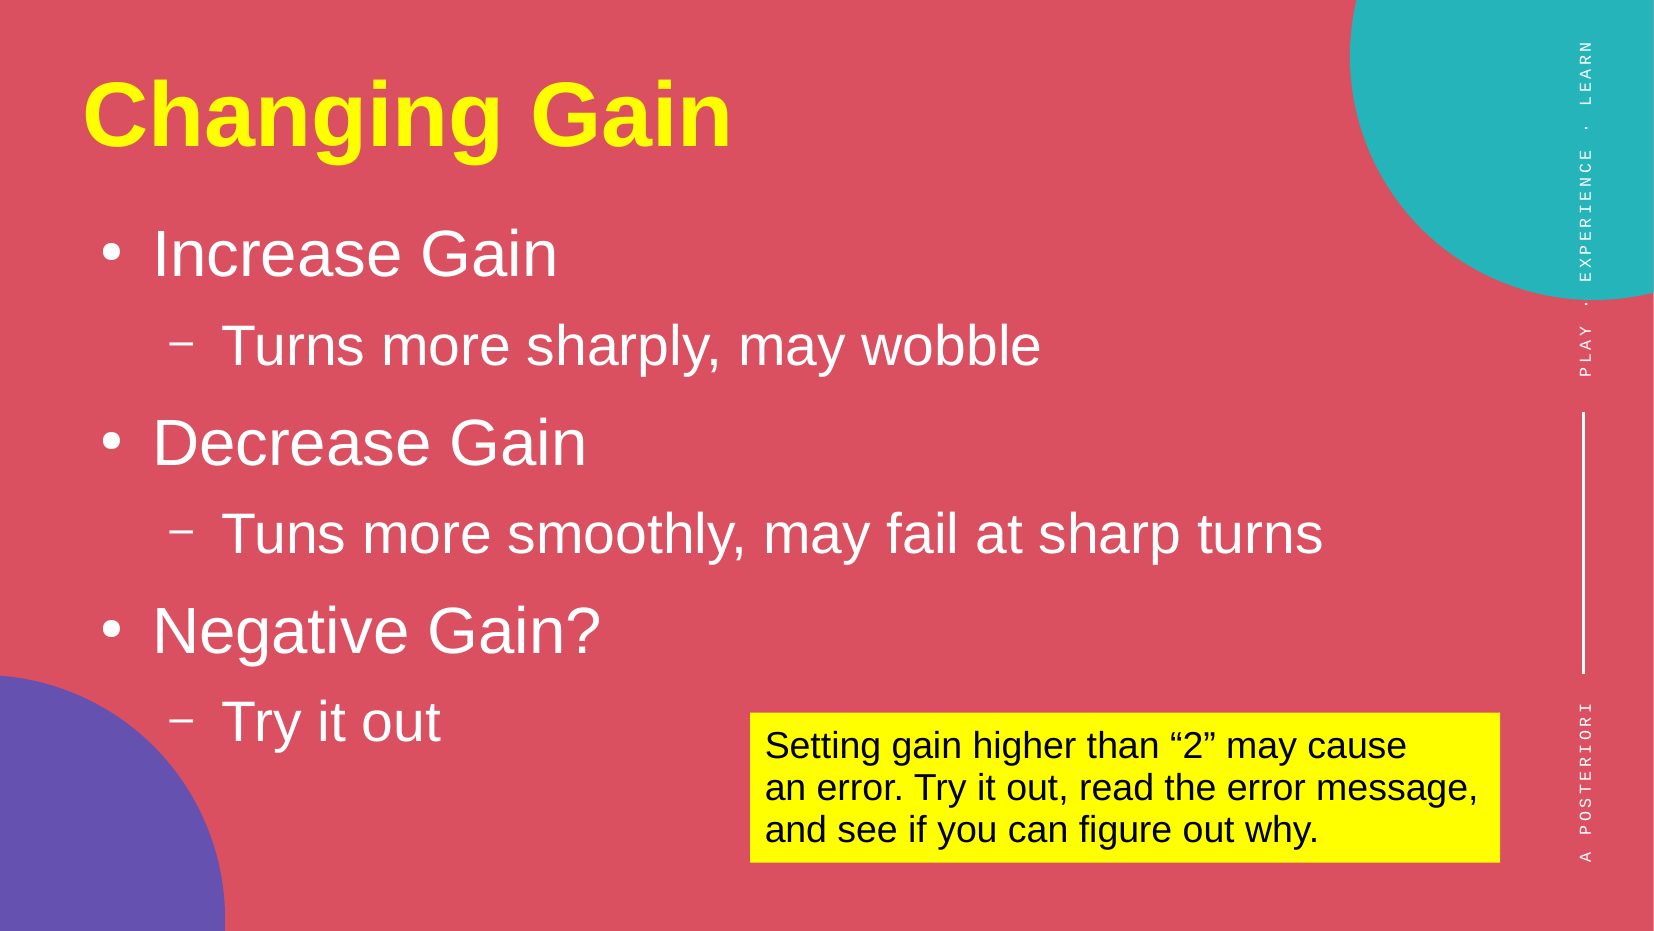

# Changing Gain
Increase Gain
Turns more sharply, may wobble
Decrease Gain
Tuns more smoothly, may fail at sharp turns
Negative Gain?
Try it out
Setting gain higher than “2” may cause
an error. Try it out, read the error message,
and see if you can figure out why.